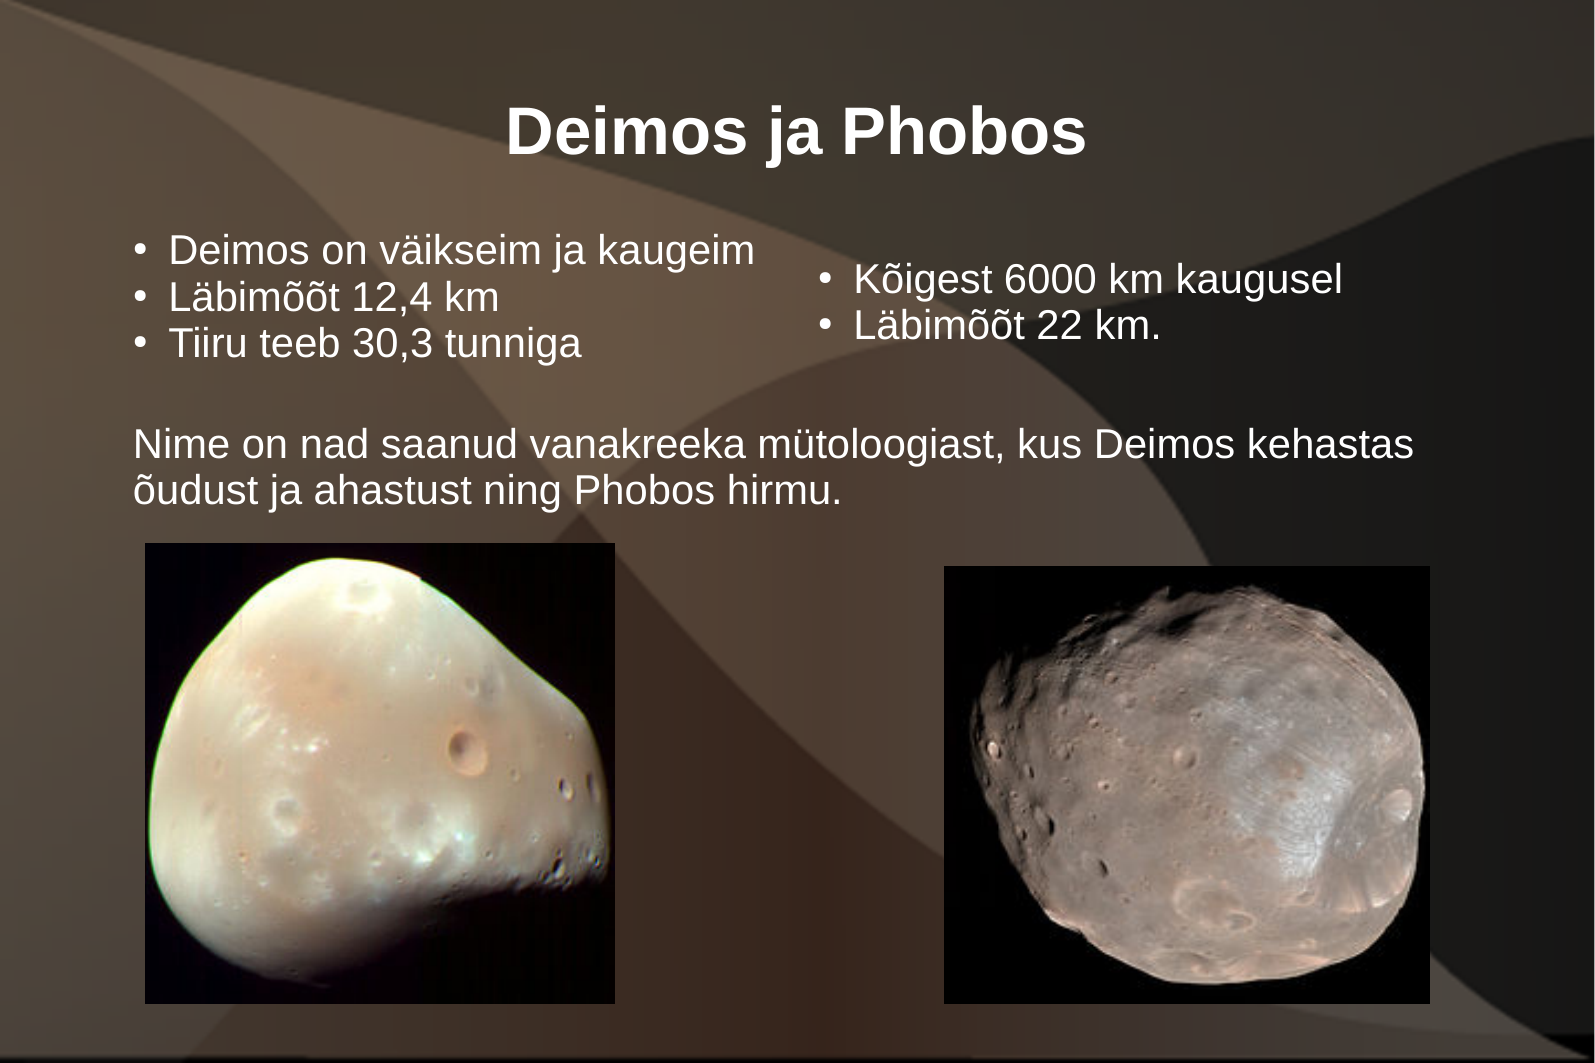

# Deimos ja Phobos
Deimos on väikseim ja kaugeim
Läbimõõt 12,4 km
Tiiru teeb 30,3 tunniga
Kõigest 6000 km kaugusel
Läbimõõt 22 km.
Nime on nad saanud vanakreeka mütoloogiast, kus Deimos kehastas õudust ja ahastust ning Phobos hirmu.